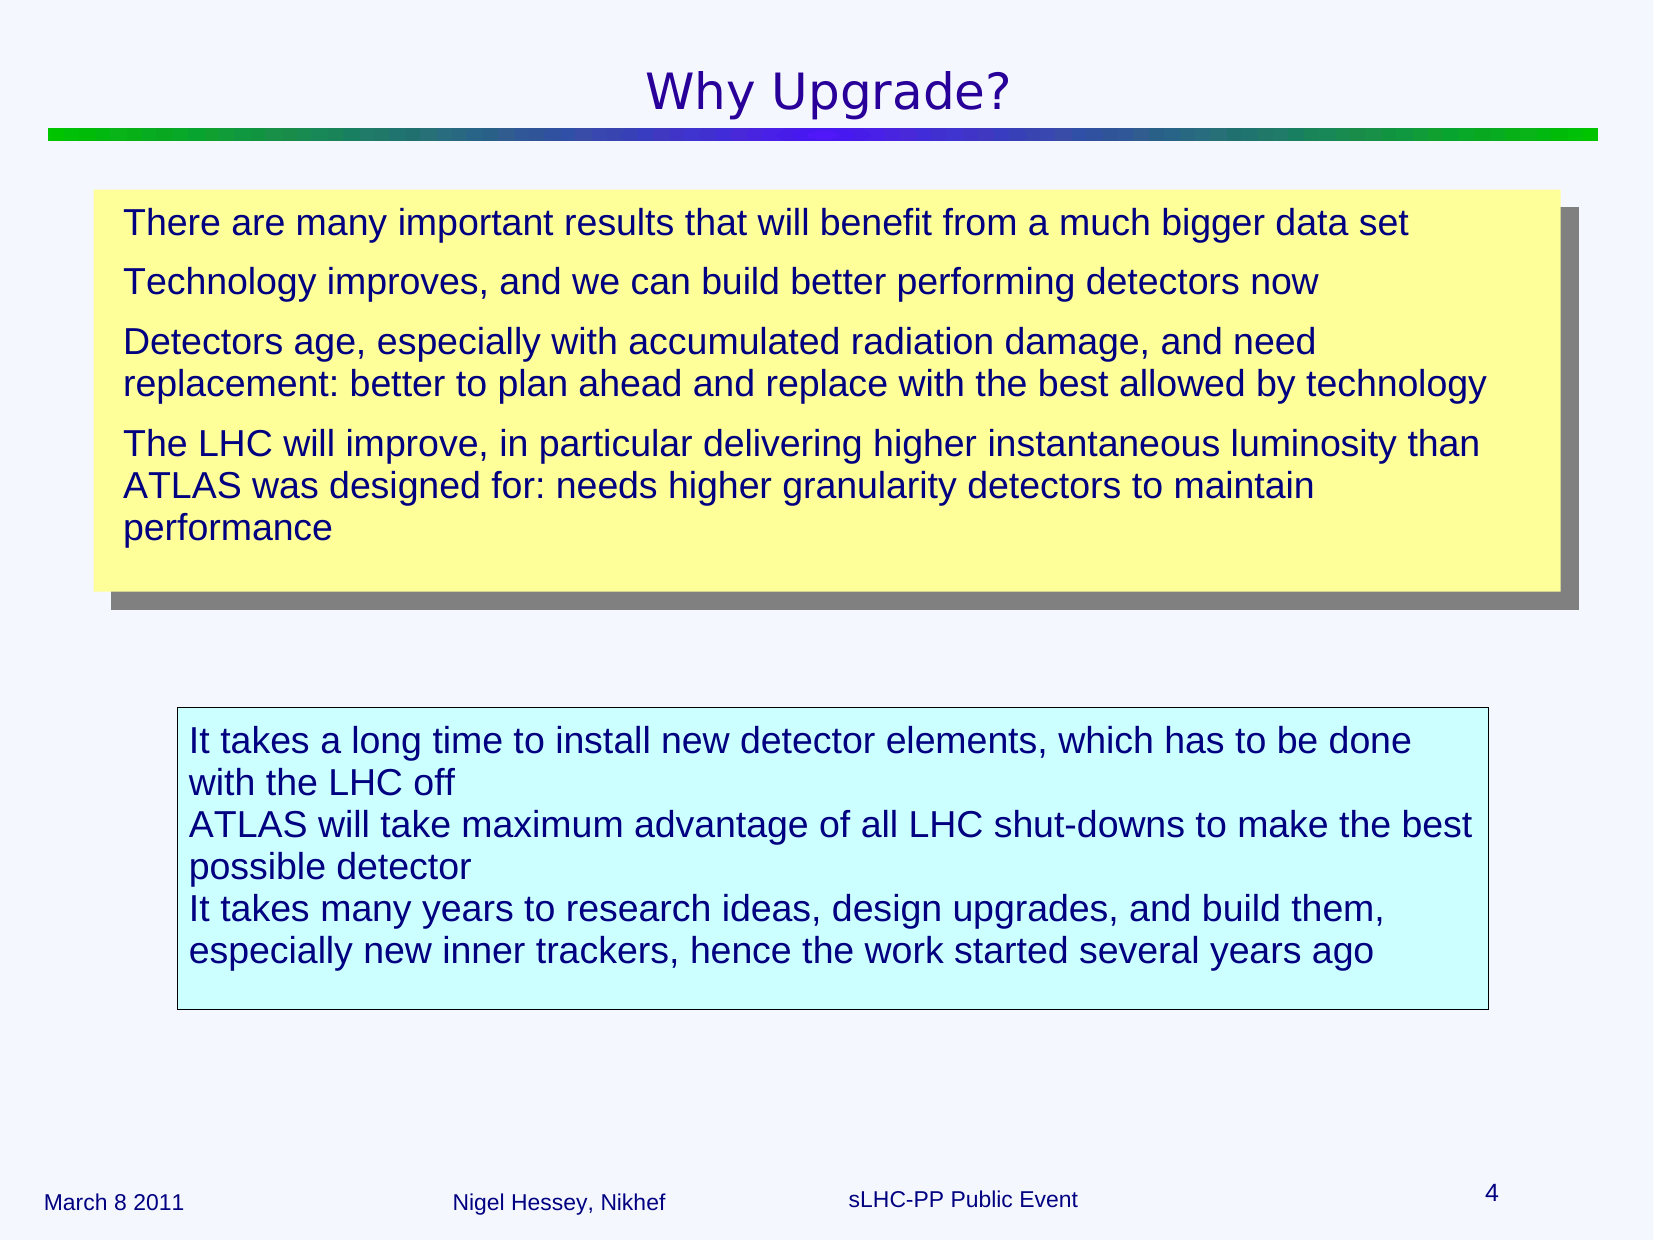

# Why Upgrade?
There are many important results that will benefit from a much bigger data set
Technology improves, and we can build better performing detectors now
Detectors age, especially with accumulated radiation damage, and need replacement: better to plan ahead and replace with the best allowed by technology
The LHC will improve, in particular delivering higher instantaneous luminosity than ATLAS was designed for: needs higher granularity detectors to maintain performance
It takes a long time to install new detector elements, which has to be done with the LHC off
ATLAS will take maximum advantage of all LHC shut-downs to make the best possible detector
It takes many years to research ideas, design upgrades, and build them, especially new inner trackers, hence the work started several years ago